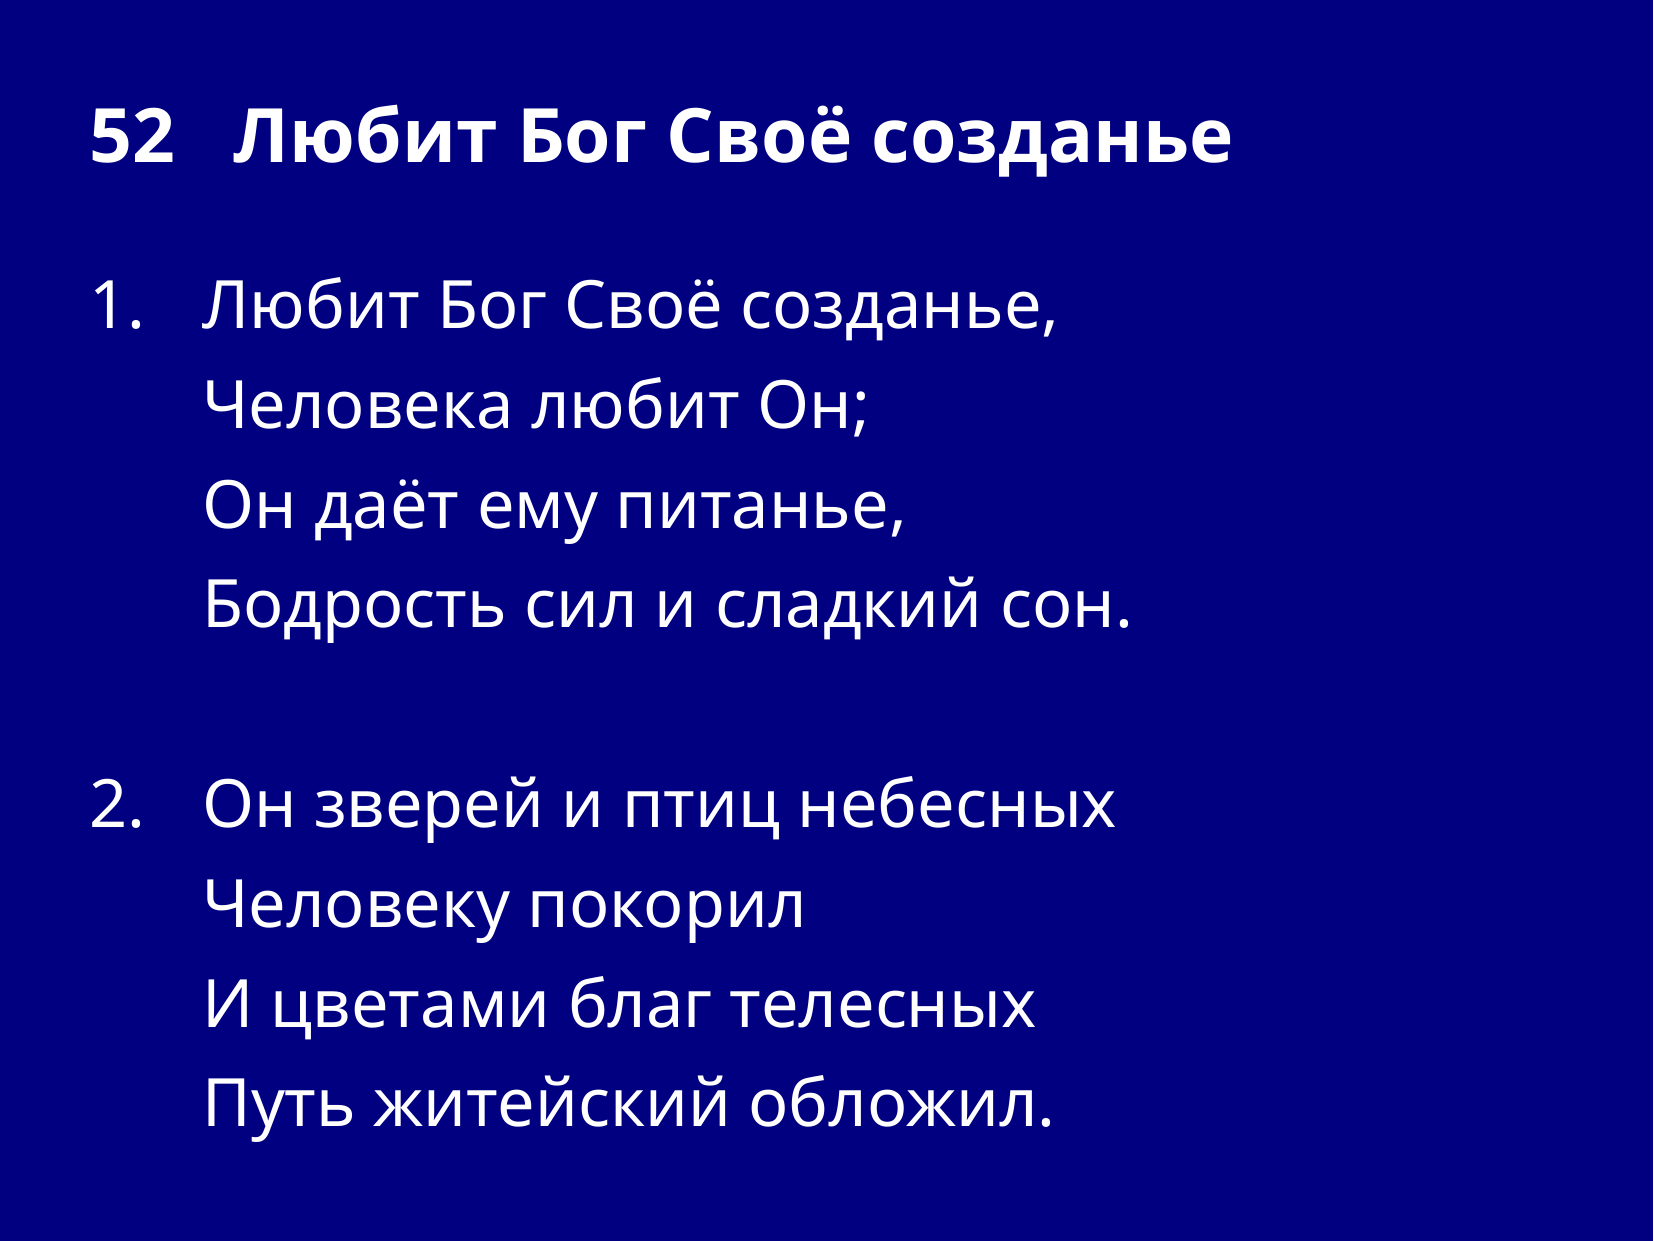

52 Любит Бог Своё созданье
1.	Любит Бог Своё созданье,
	Человека любит Он;
	Он даёт ему питанье,
	Бодрость сил и сладкий сон.
2.	Он зверей и птиц небесных
	Человеку покорил
	И цветами благ телесных
	Путь житейский обложил.